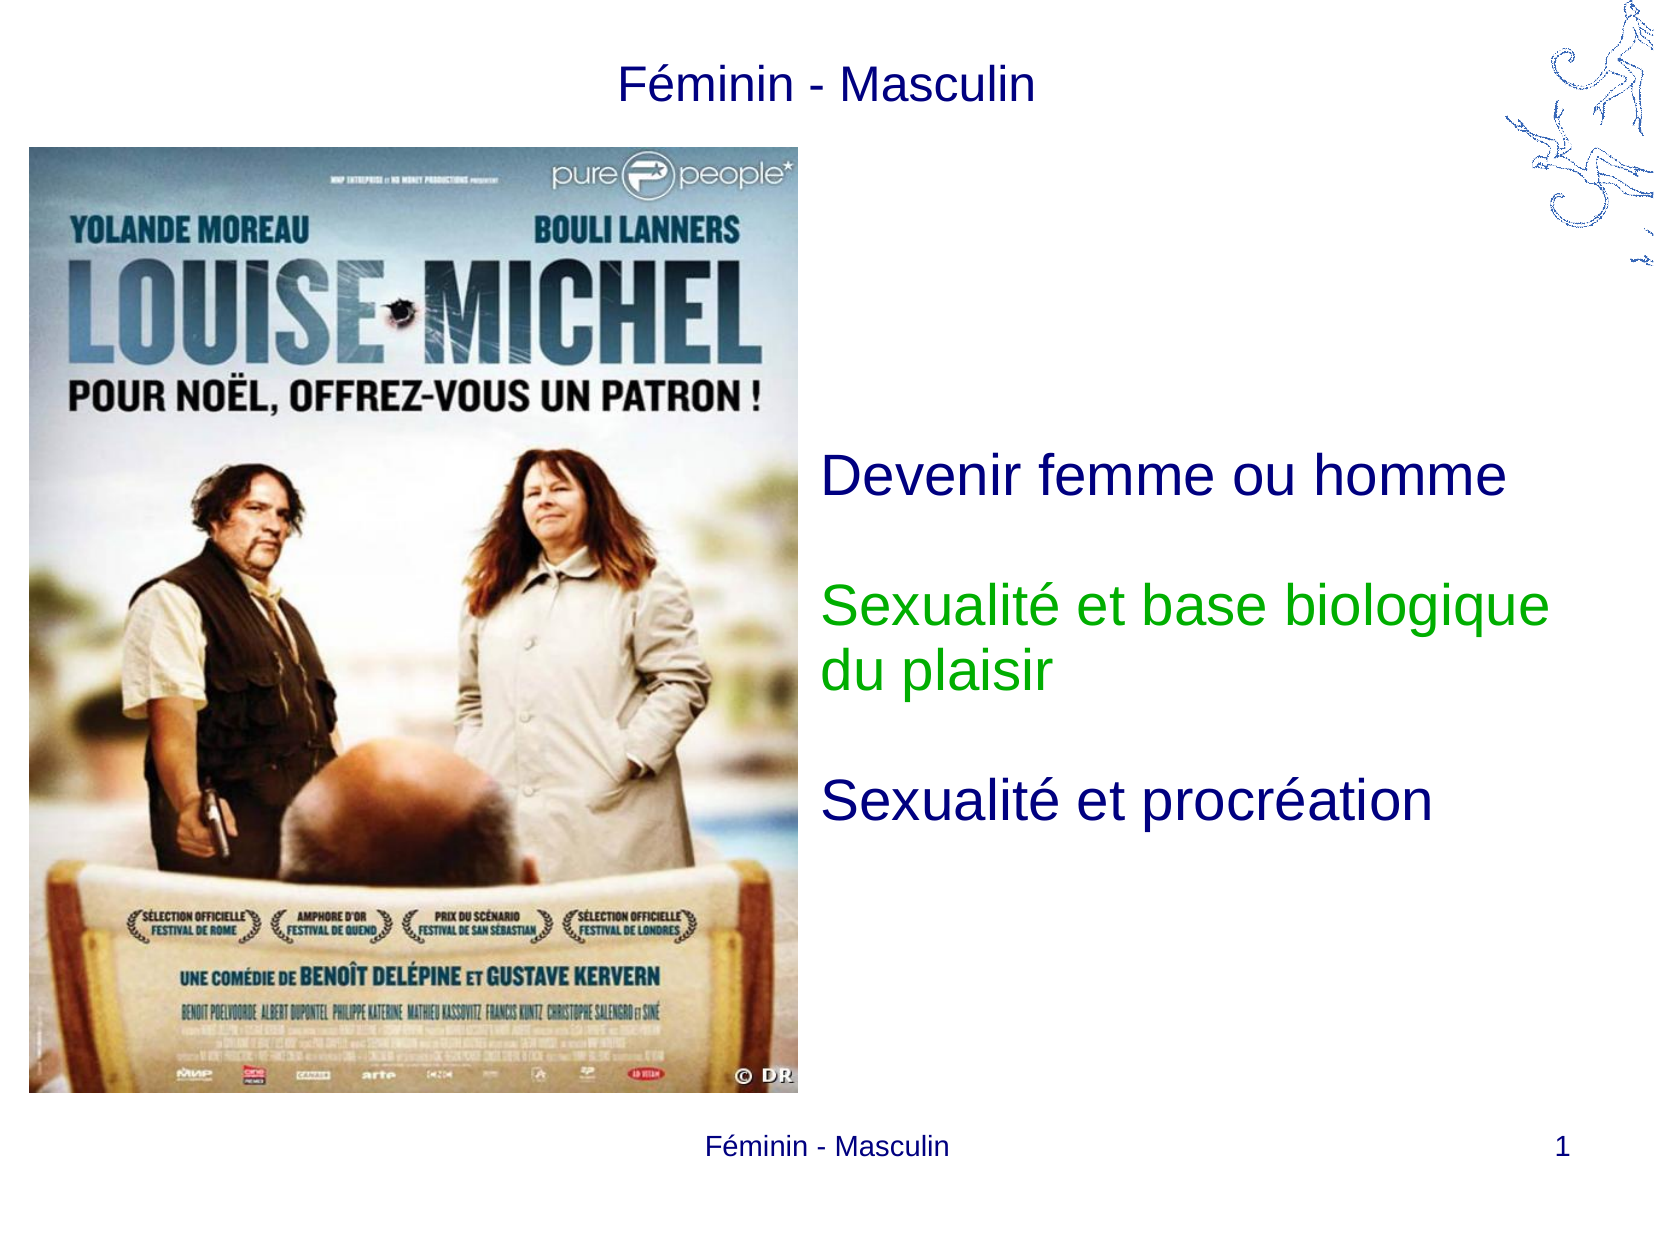

# Féminin - Masculin
Devenir femme ou homme
Sexualité et base biologique du plaisir
Sexualité et procréation
Féminin - Masculin
1